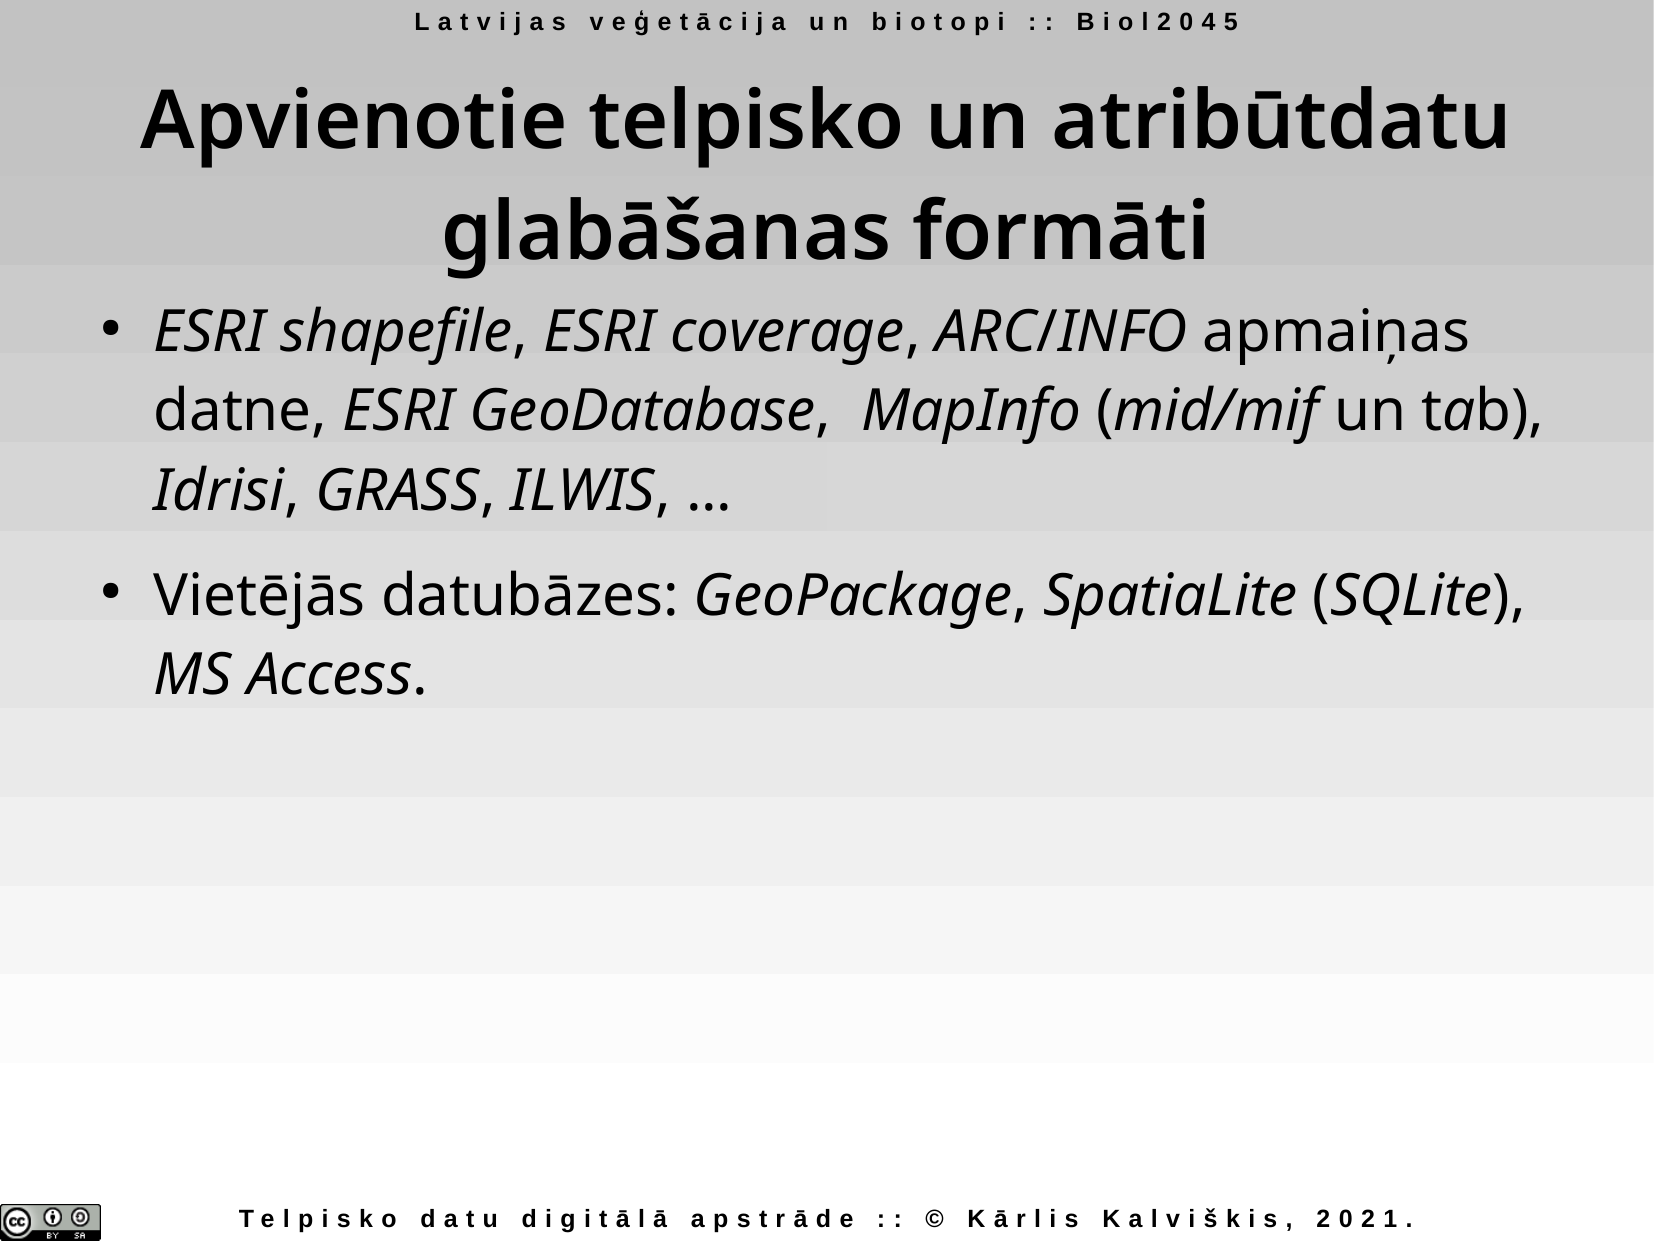

# Apvienotie telpisko un atribūtdatu glabāšanas formāti
ESRI shapefile, ESRI coverage, ARC/INFO apmaiņas datne, ESRI GeoDatabase, MapInfo (mid/mif un tab), Idrisi, GRASS, ILWIS, ...
Vietējās datubāzes: GeoPackage, SpatiaLite (SQLite), MS Access.